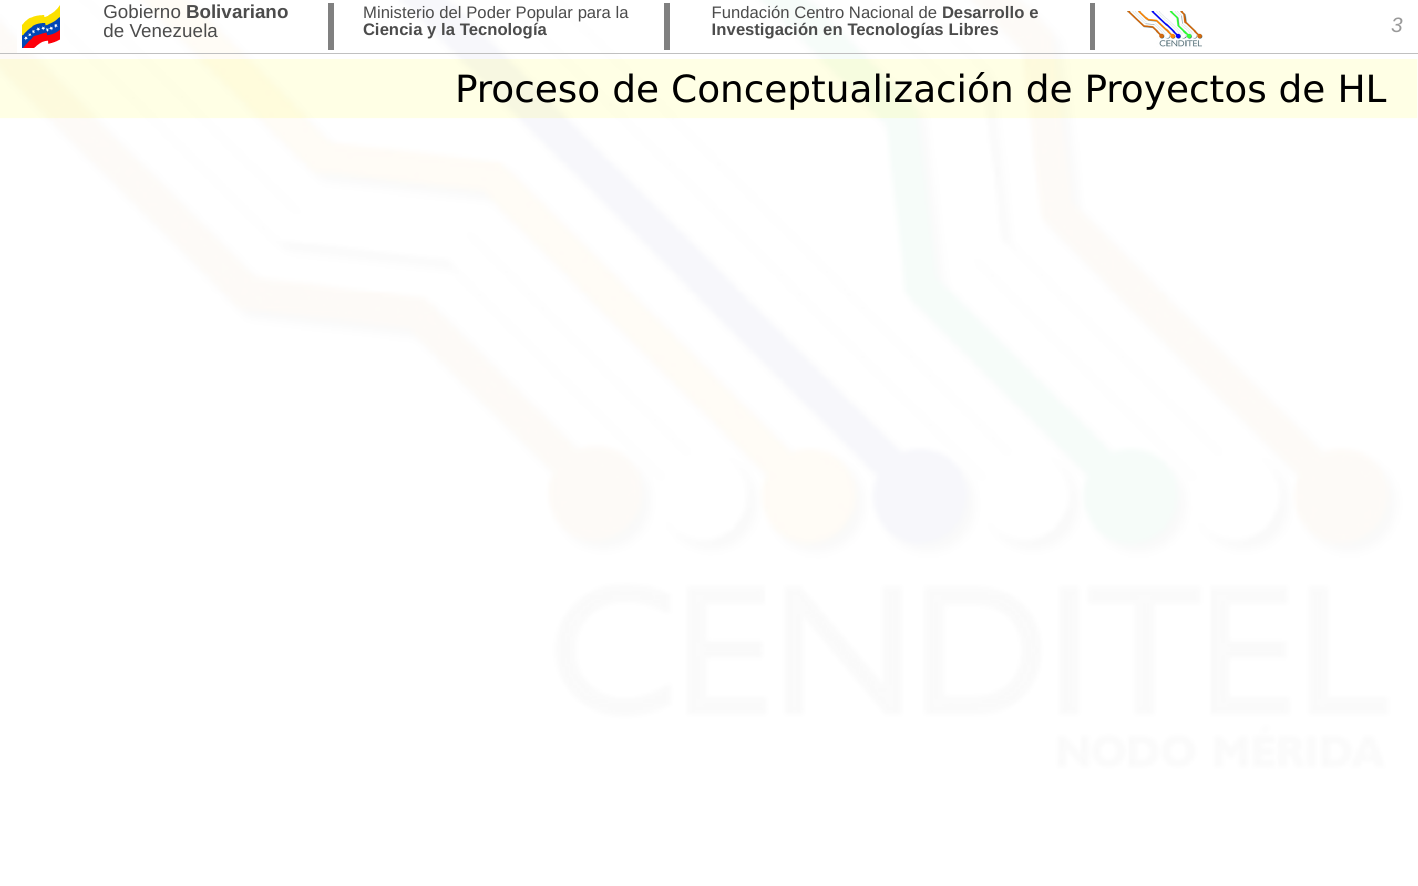

# Proceso de Conceptualización de Proyectos de HL